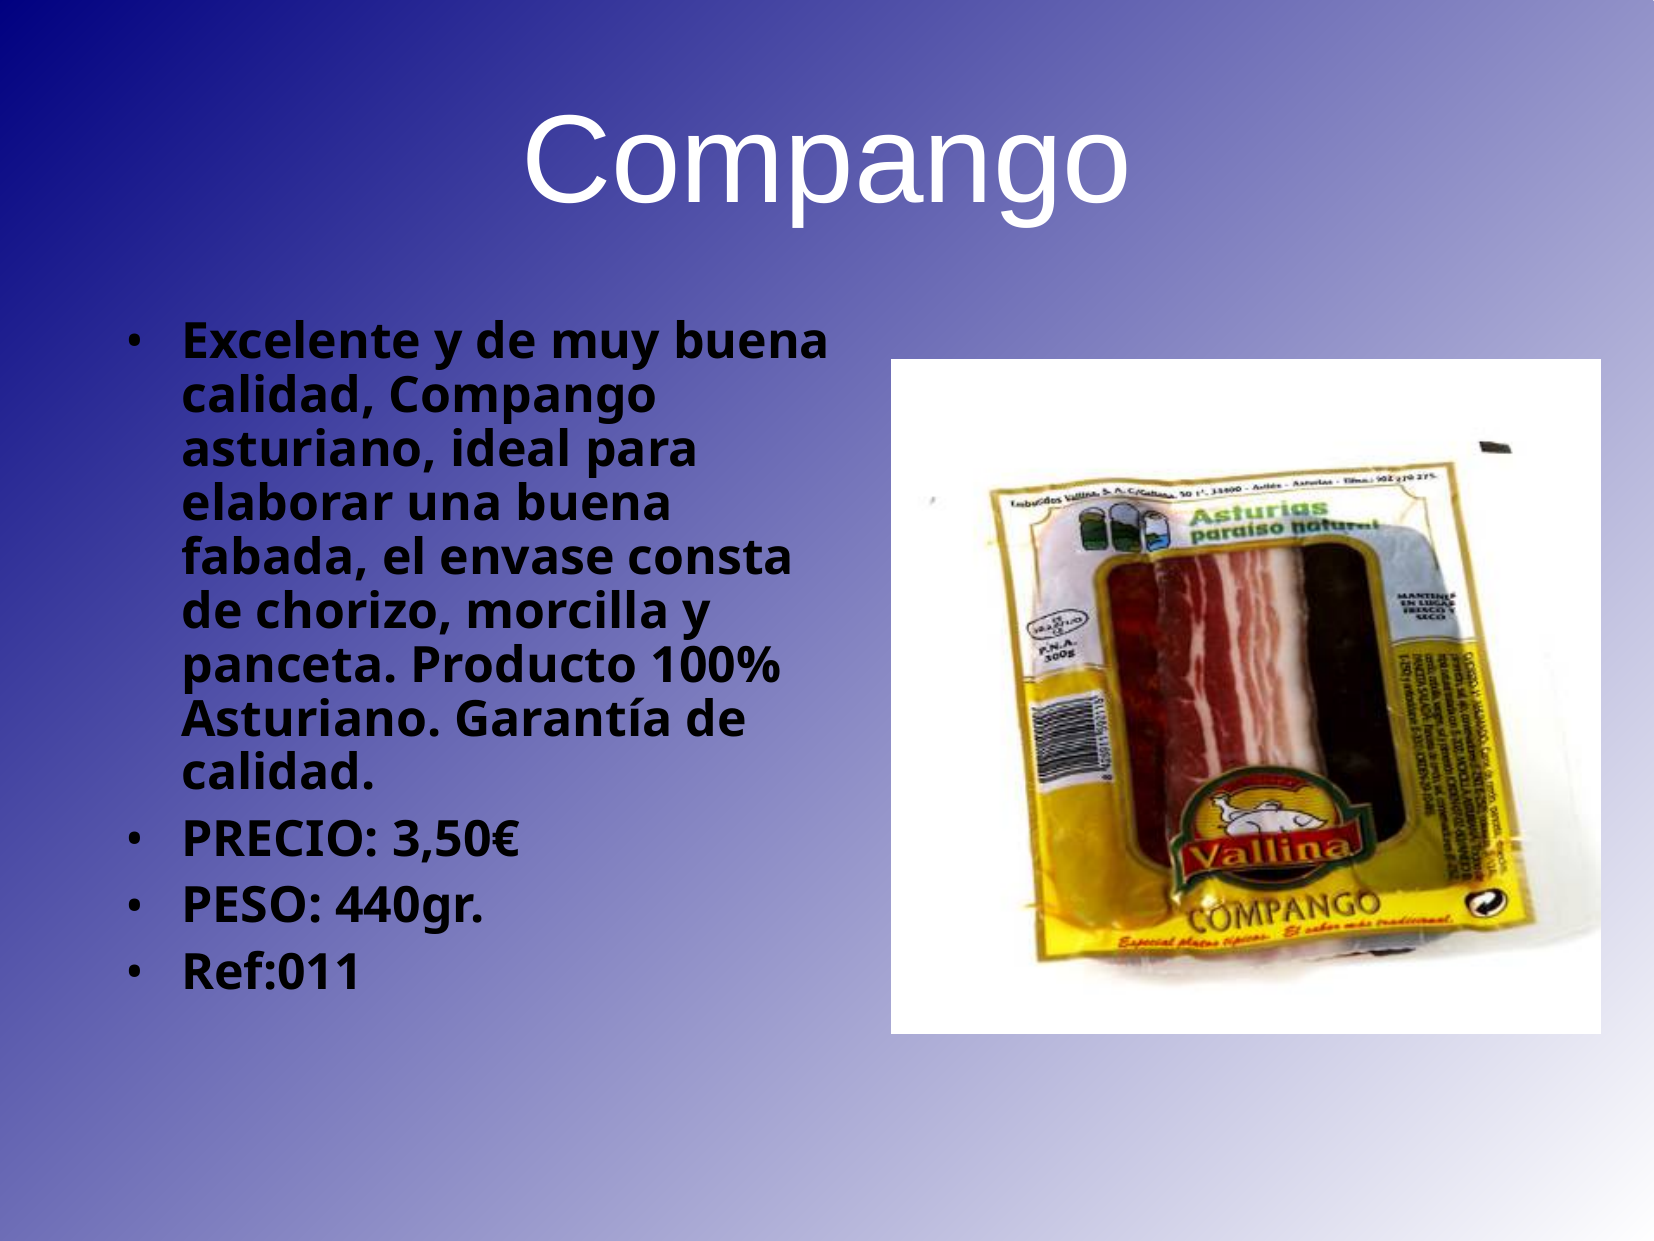

# Compango
Excelente y de muy buena calidad, Compango asturiano, ideal para elaborar una buena fabada, el envase consta de chorizo, morcilla y panceta. Producto 100% Asturiano. Garantía de calidad.
PRECIO: 3,50€
PESO: 440gr.
Ref:011